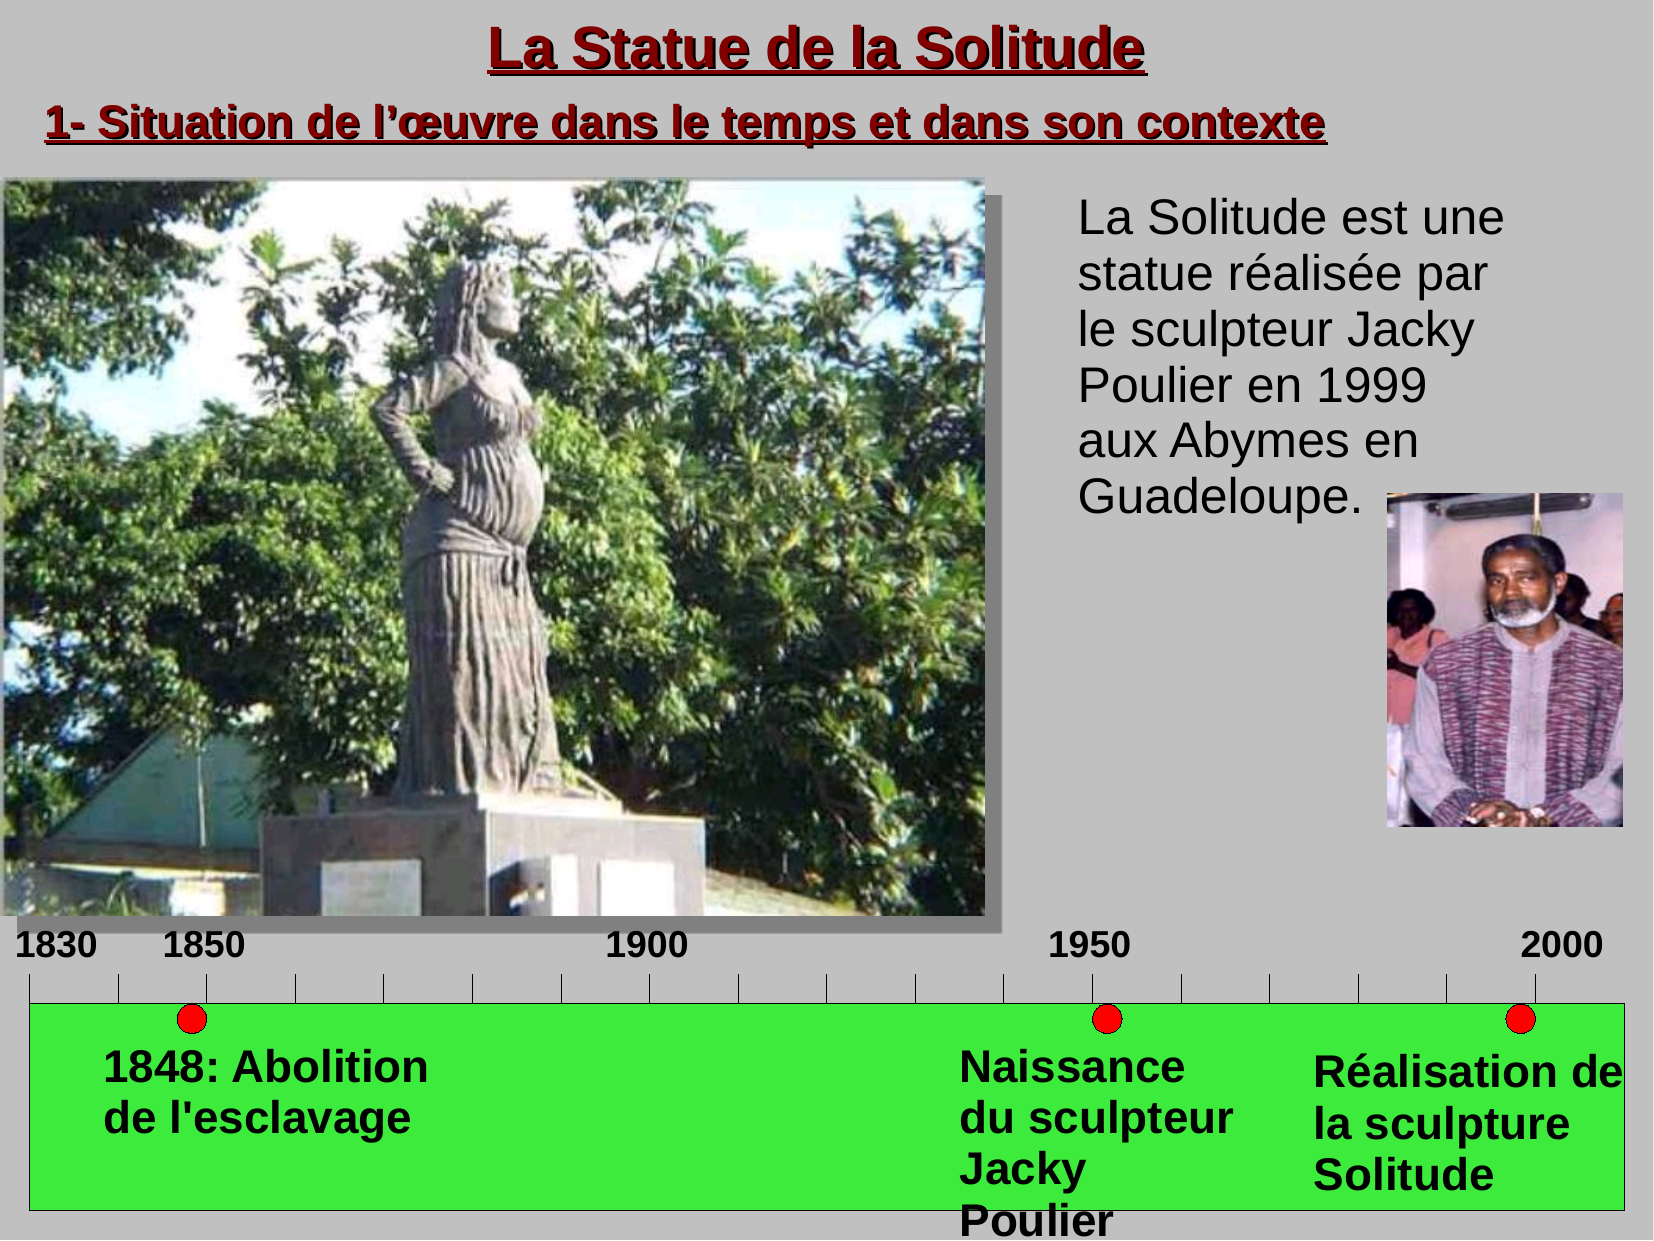

La Statue de la Solitude
1- Situation de l’œuvre dans le temps et dans son contexte
La Solitude est une statue réalisée par le sculpteur Jacky Poulier en 1999 aux Abymes en Guadeloupe.
1830
1850
1900
1950
2000
1848: Abolition de l'esclavage
Naissance du sculpteur Jacky Poulier
Réalisation de la sculpture Solitude